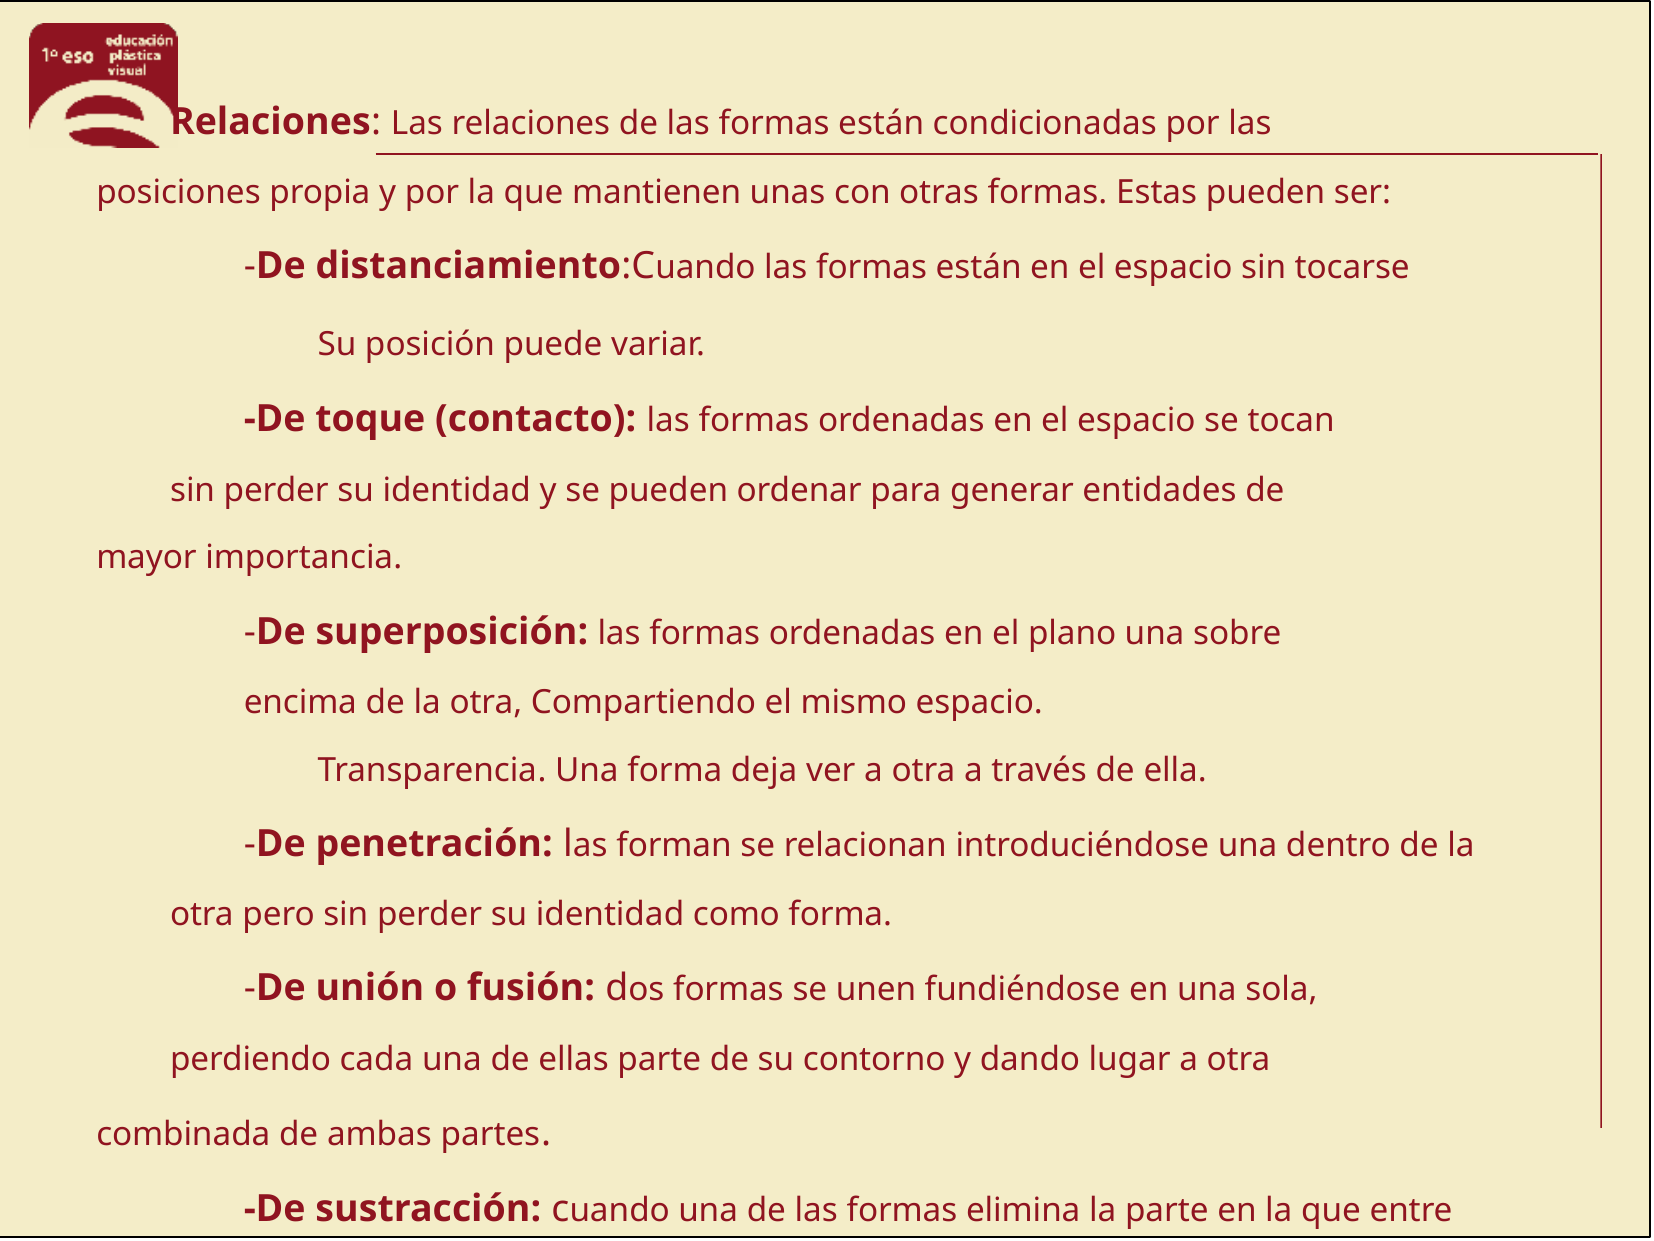

Relaciones: Las relaciones de las formas están condicionadas por las 				posiciones propia y por la que mantienen unas con otras formas. Estas pueden ser:
		-De distanciamiento:Cuando las formas están en el espacio sin tocarse
		 	Su posición puede variar.
		-De toque (contacto): las formas ordenadas en el espacio se tocan 					sin perder su identidad y se pueden ordenar para generar entidades de 				mayor importancia.
		-De superposición: las formas ordenadas en el plano una sobre 						encima de la otra, Compartiendo el mismo espacio.
			Transparencia. Una forma deja ver a otra a través de ella.
		-De penetración: las forman se relacionan introduciéndose una dentro de la 			otra pero sin perder su identidad como forma.
		-De unión o fusión: dos formas se unen fundiéndose en una sola, 					perdiendo cada una de ellas parte de su contorno y dando lugar a otra 				combinada de ambas partes.
		-De sustracción: cuando una de las formas elimina la parte en la que entre 			en contacto con la otra. Generando una zona vacía en la forma.
#